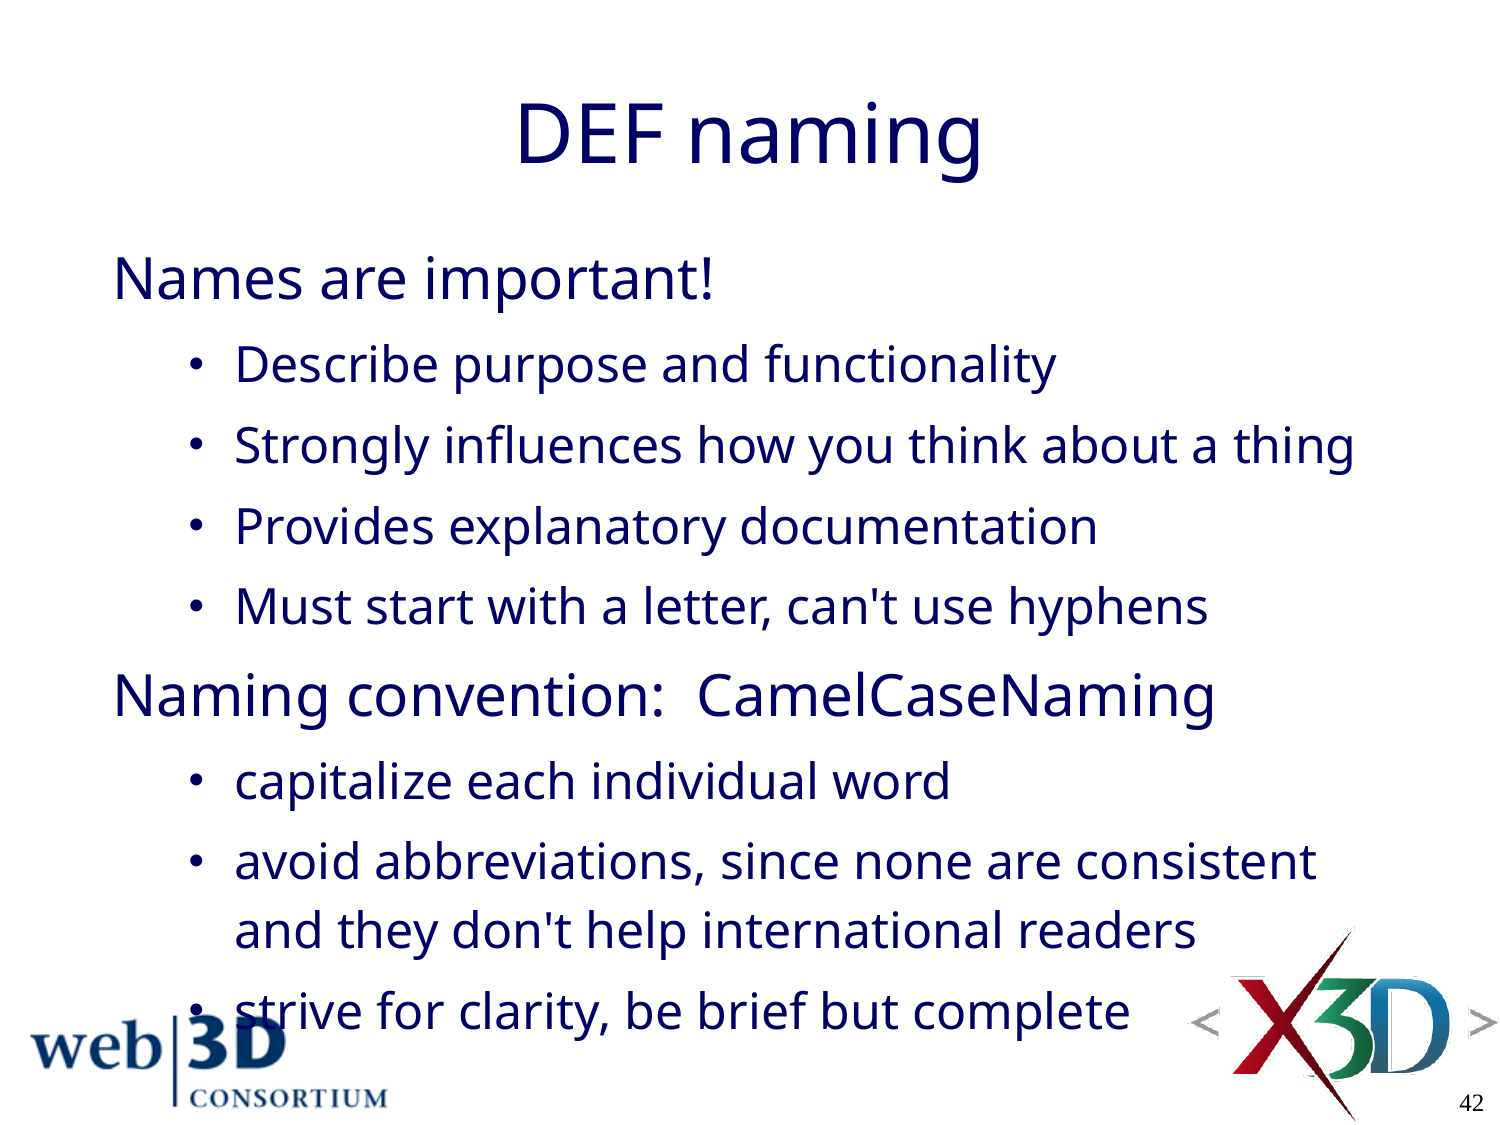

# DEF naming
Names are important!
Describe purpose and functionality
Strongly influences how you think about a thing
Provides explanatory documentation
Must start with a letter, can't use hyphens
Naming convention: CamelCaseNaming
capitalize each individual word
avoid abbreviations, since none are consistent and they don't help international readers
strive for clarity, be brief but complete